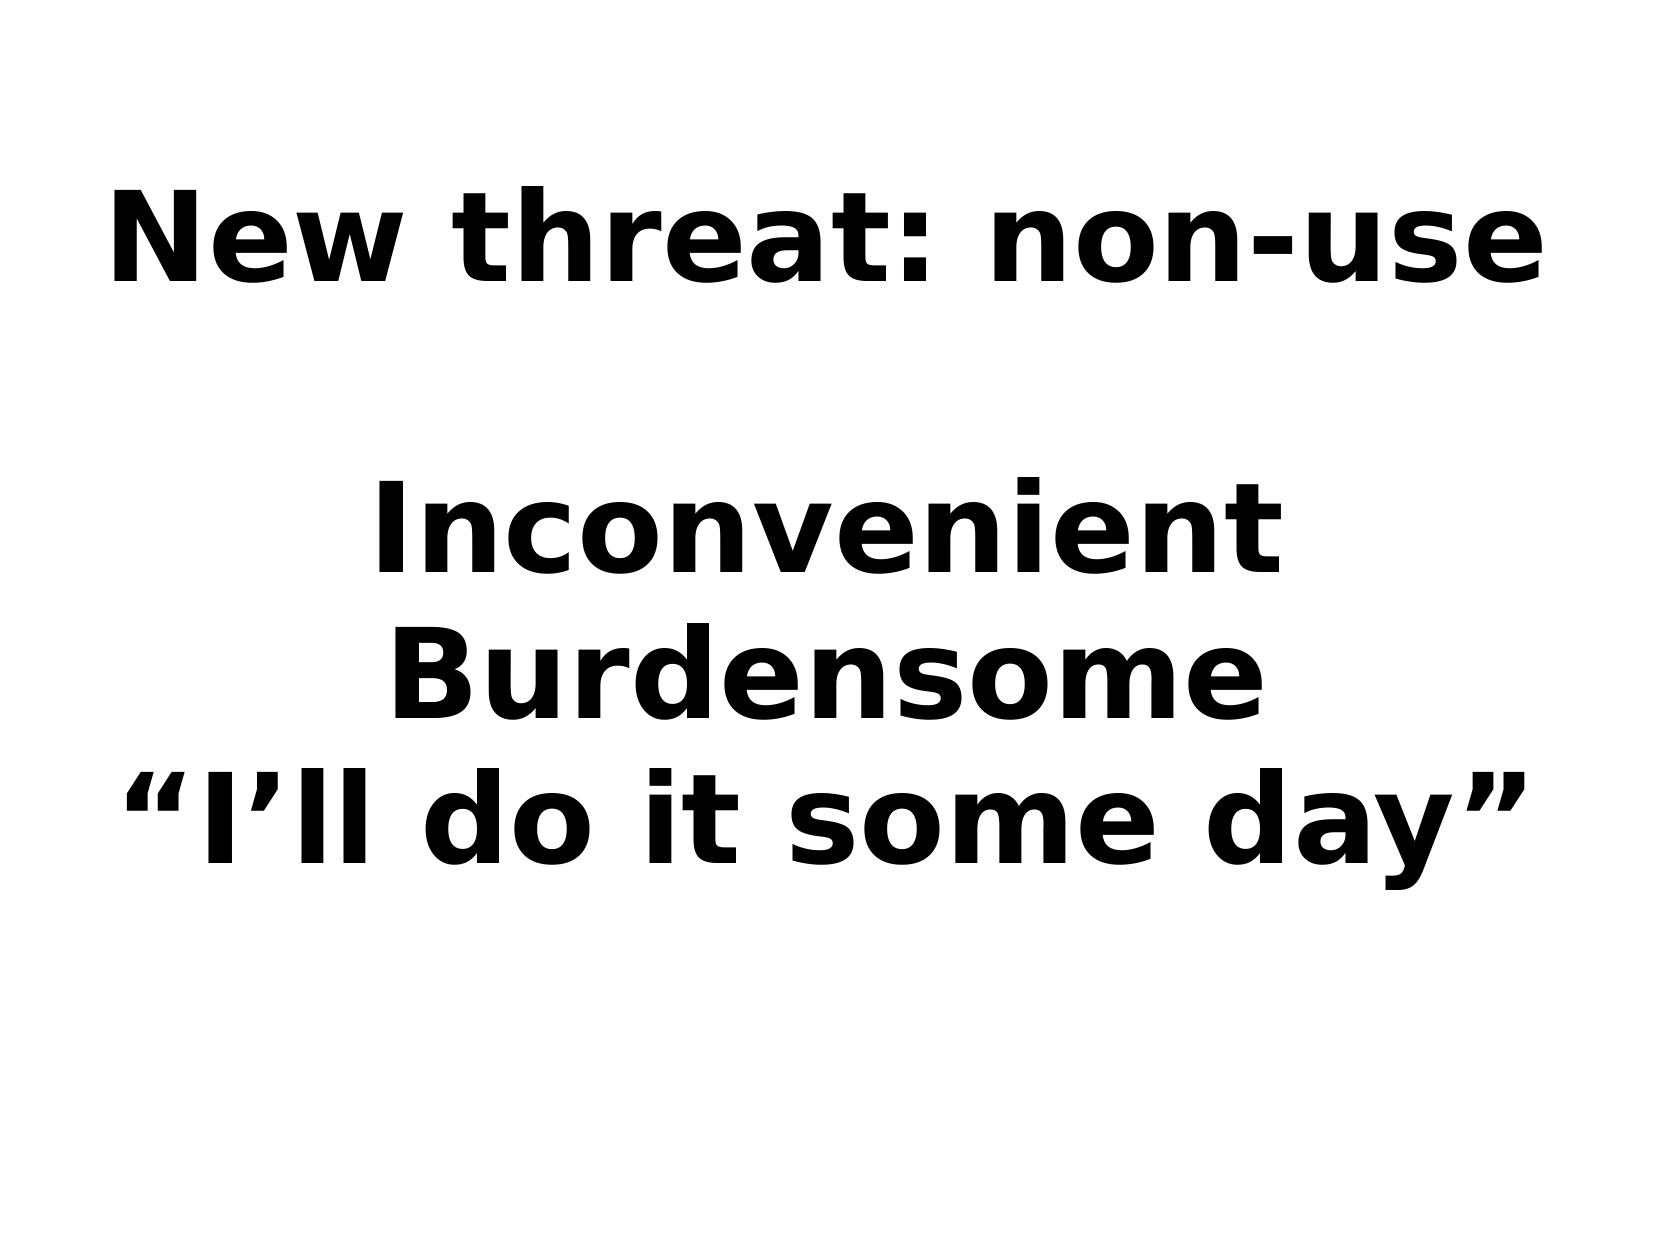

# New threat: non-use
Inconvenient
Burdensome
“I’ll do it some day”